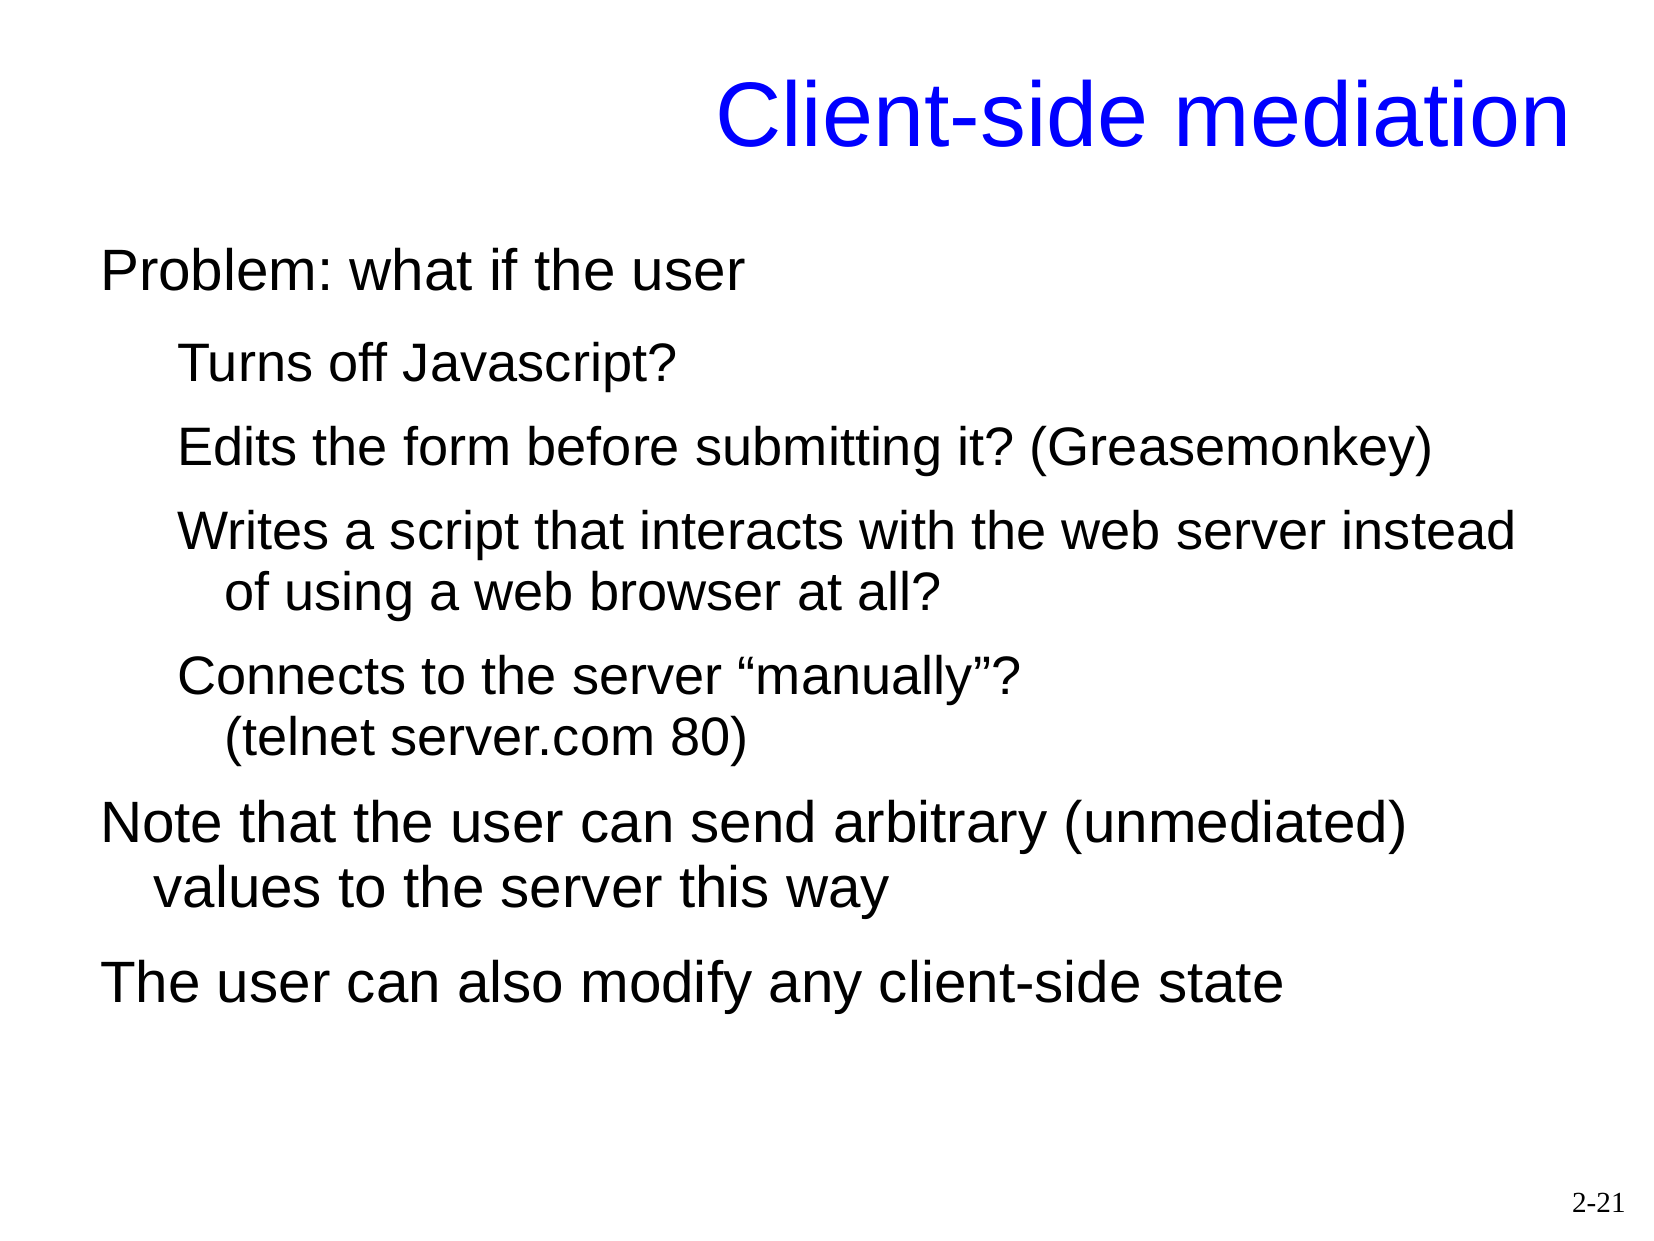

# Client-side mediation
Problem: what if the user
Turns off Javascript?
Edits the form before submitting it? (Greasemonkey)
Writes a script that interacts with the web server instead of using a web browser at all?
Connects to the server “manually”?
(telnet server.com 80)
Note that the user can send arbitrary (unmediated) values to the server this way
The user can also modify any client-side state